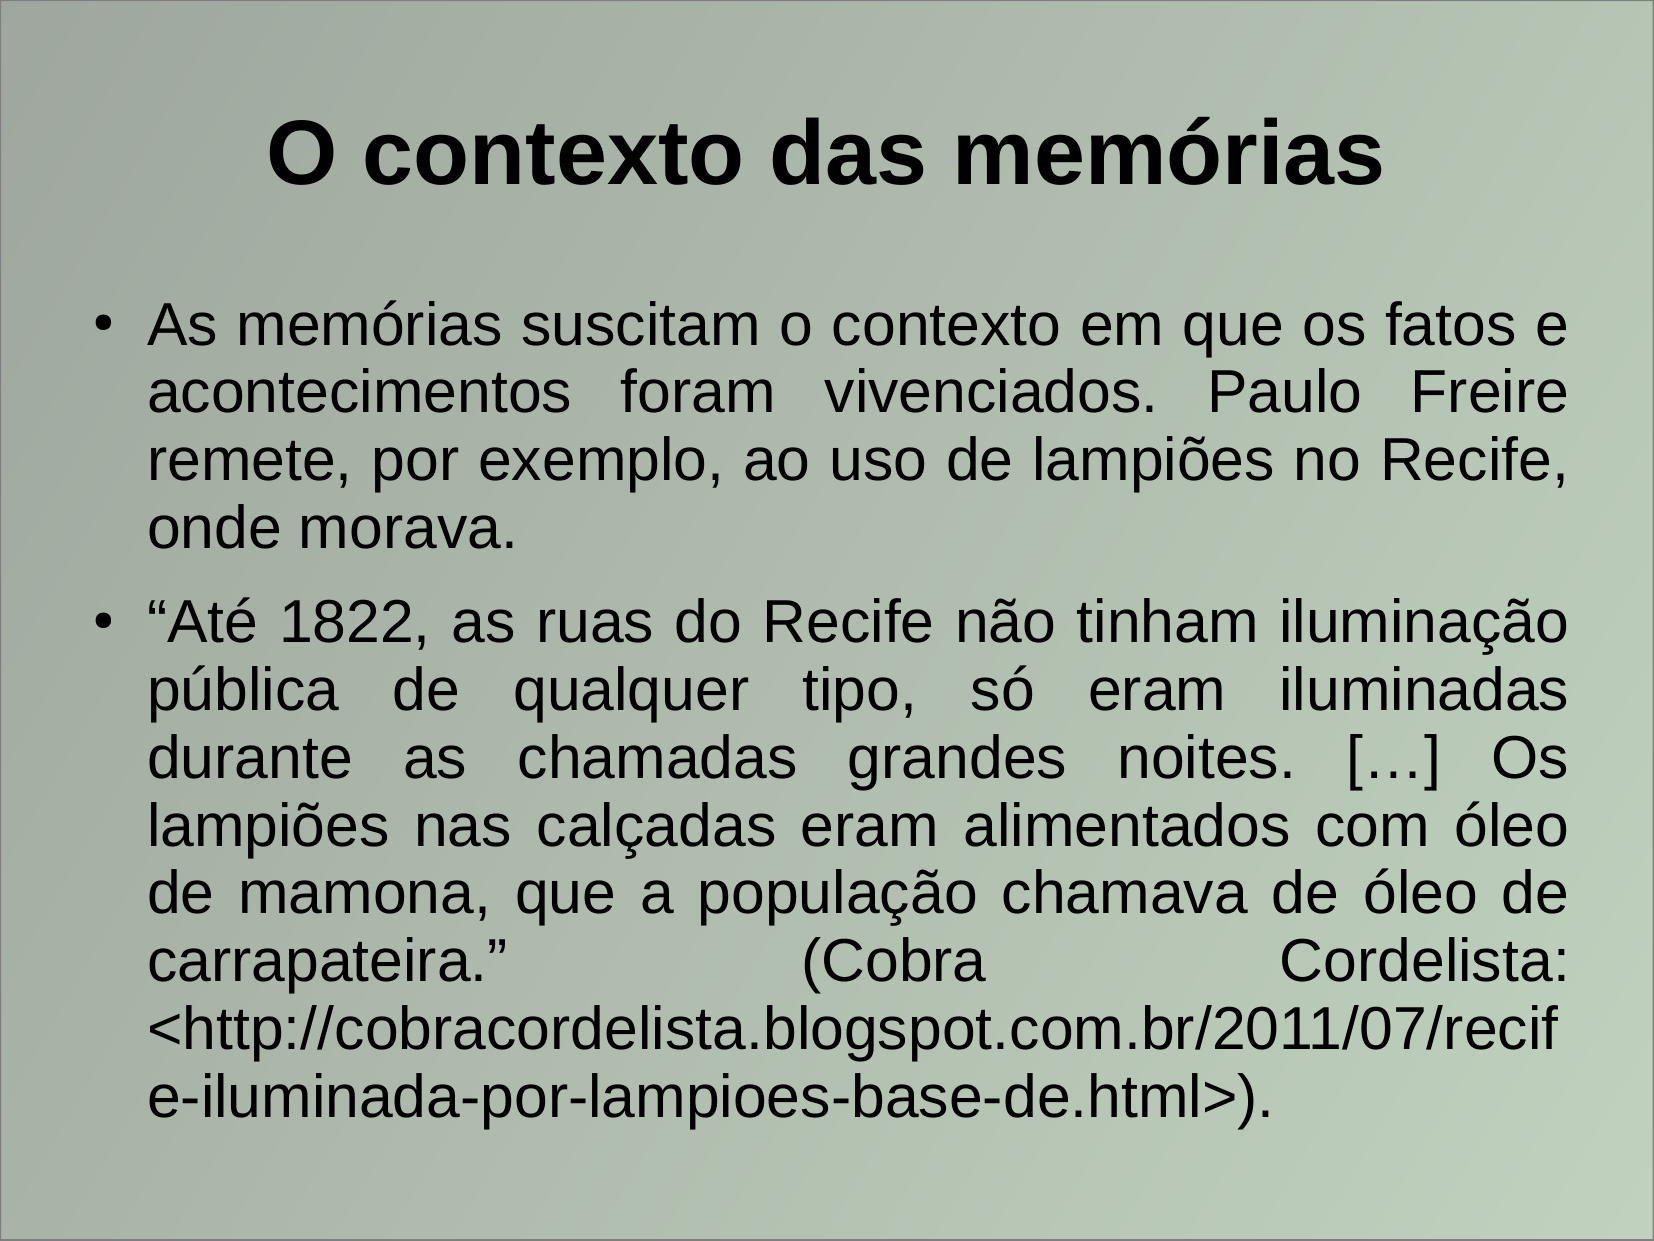

# O contexto das memórias
As memórias suscitam o contexto em que os fatos e acontecimentos foram vivenciados. Paulo Freire remete, por exemplo, ao uso de lampiões no Recife, onde morava.
“Até 1822, as ruas do Recife não tinham iluminação pública de qualquer tipo, só eram iluminadas durante as chamadas grandes noites. […] Os lampiões nas calçadas eram alimentados com óleo de mamona, que a população chamava de óleo de carrapateira.” (Cobra Cordelista: <http://cobracordelista.blogspot.com.br/2011/07/recife-iluminada-por-lampioes-base-de.html>).